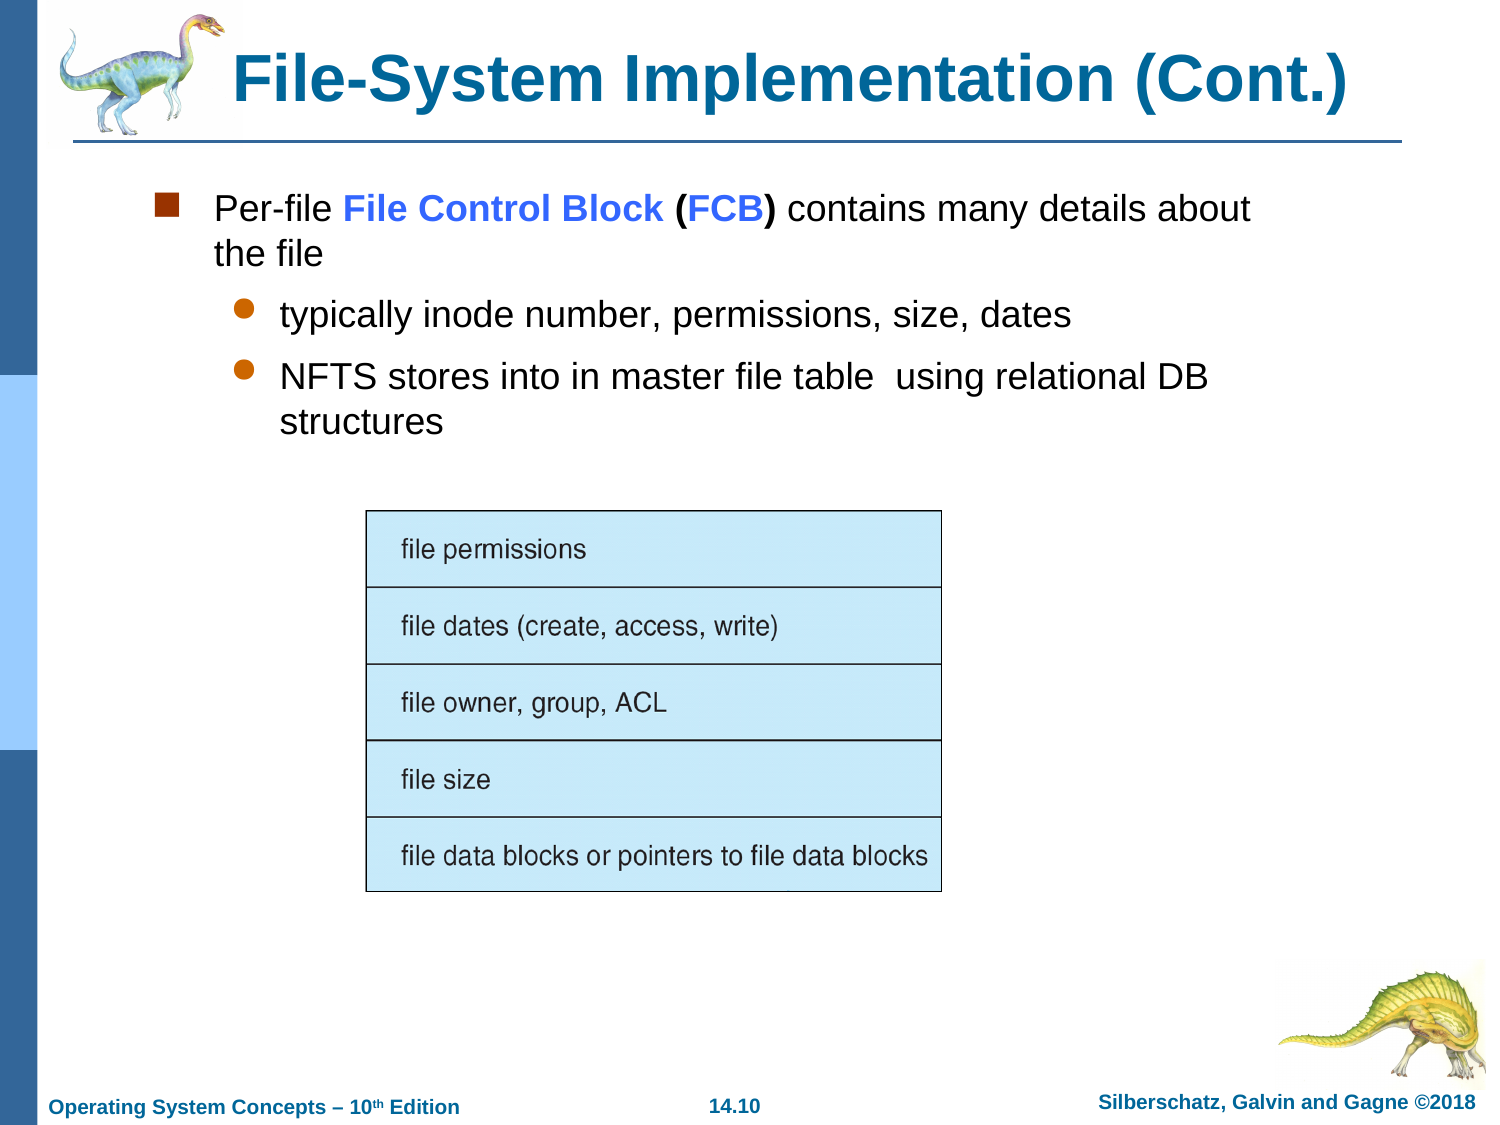

# File-System Implementation (Cont.)
Per-file File Control Block (FCB) contains many details about the file
typically inode number, permissions, size, dates
NFTS stores into in master file table using relational DB structures